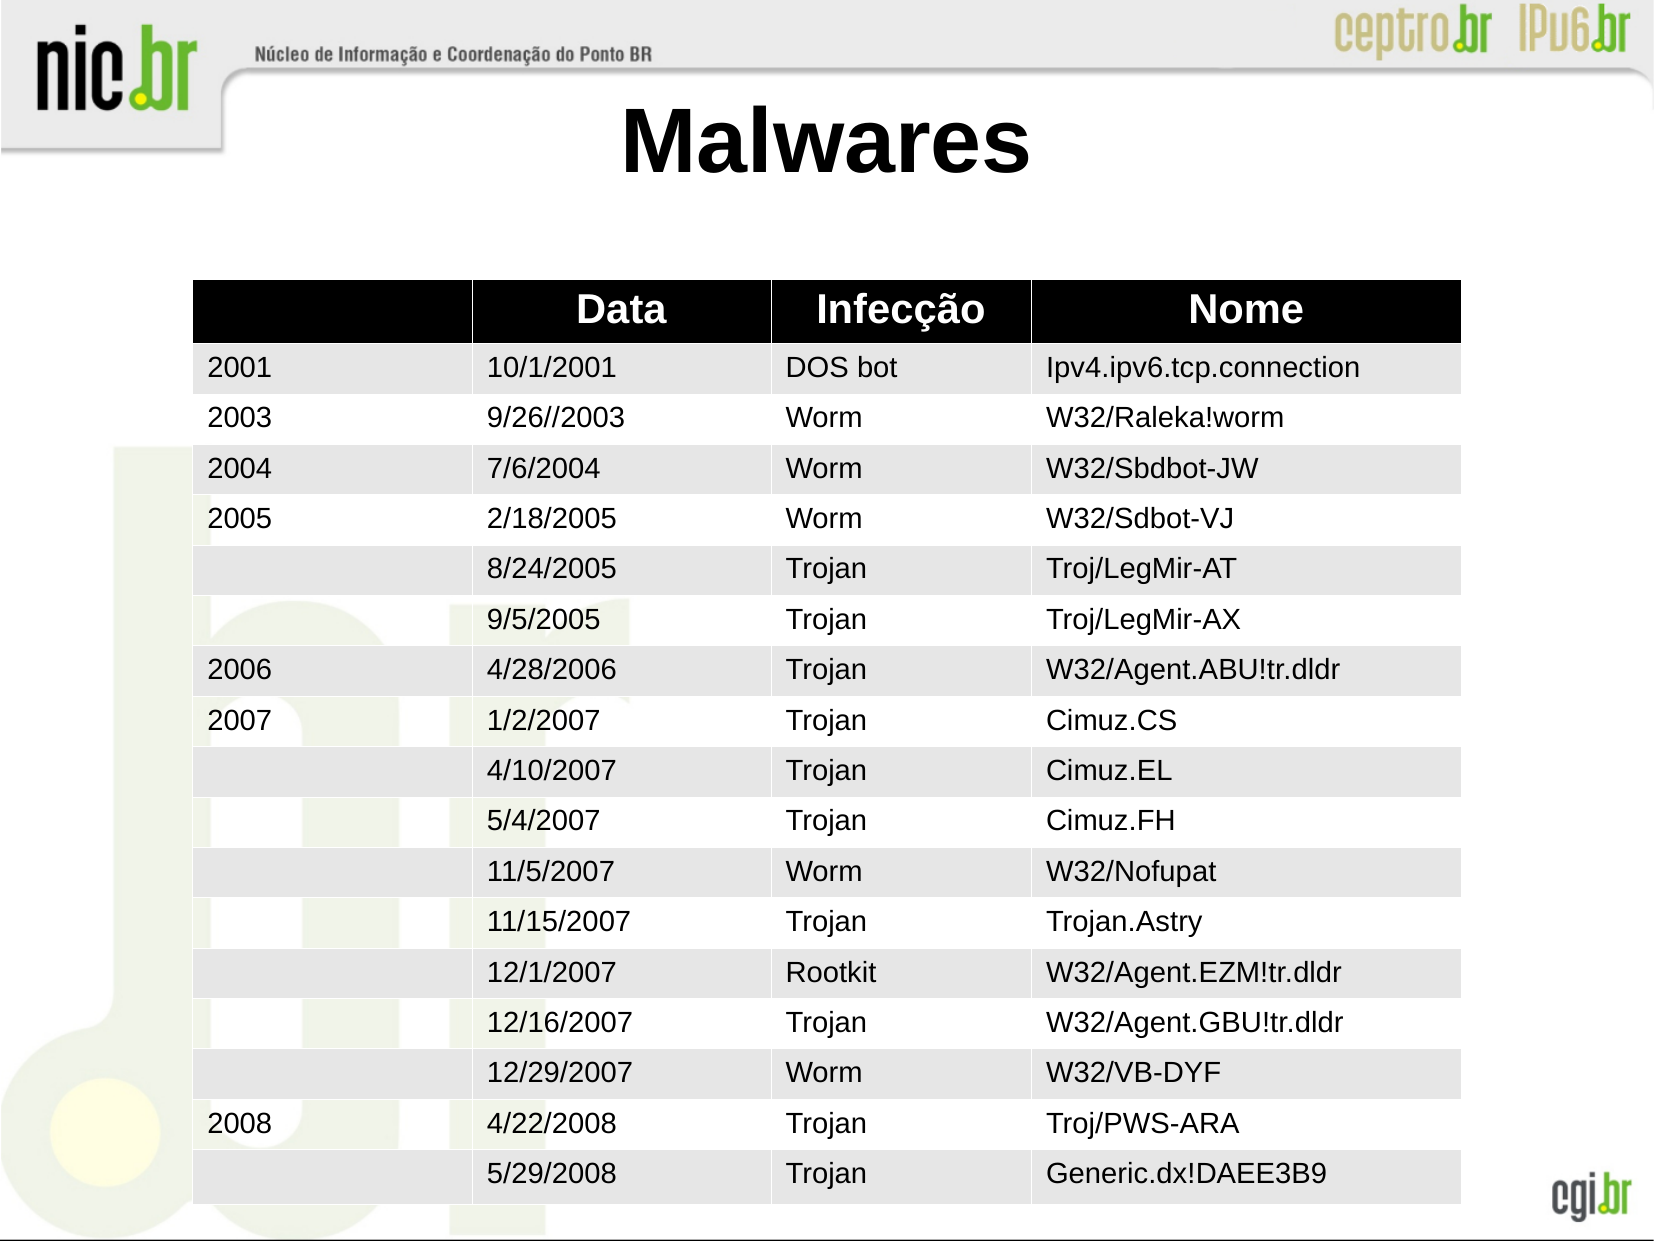

Malwares
| | Data | Infecção | Nome |
| --- | --- | --- | --- |
| 2001 | 10/1/2001 | DOS bot | Ipv4.ipv6.tcp.connection |
| 2003 | 9/26//2003 | Worm | W32/Raleka!worm |
| 2004 | 7/6/2004 | Worm | W32/Sbdbot-JW |
| 2005 | 2/18/2005 | Worm | W32/Sdbot-VJ |
| | 8/24/2005 | Trojan | Troj/LegMir-AT |
| | 9/5/2005 | Trojan | Troj/LegMir-AX |
| 2006 | 4/28/2006 | Trojan | W32/Agent.ABU!tr.dldr |
| 2007 | 1/2/2007 | Trojan | Cimuz.CS |
| | 4/10/2007 | Trojan | Cimuz.EL |
| | 5/4/2007 | Trojan | Cimuz.FH |
| | 11/5/2007 | Worm | W32/Nofupat |
| | 11/15/2007 | Trojan | Trojan.Astry |
| | 12/1/2007 | Rootkit | W32/Agent.EZM!tr.dldr |
| | 12/16/2007 | Trojan | W32/Agent.GBU!tr.dldr |
| | 12/29/2007 | Worm | W32/VB-DYF |
| 2008 | 4/22/2008 | Trojan | Troj/PWS-ARA |
| | 5/29/2008 | Trojan | Generic.dx!DAEE3B9 |